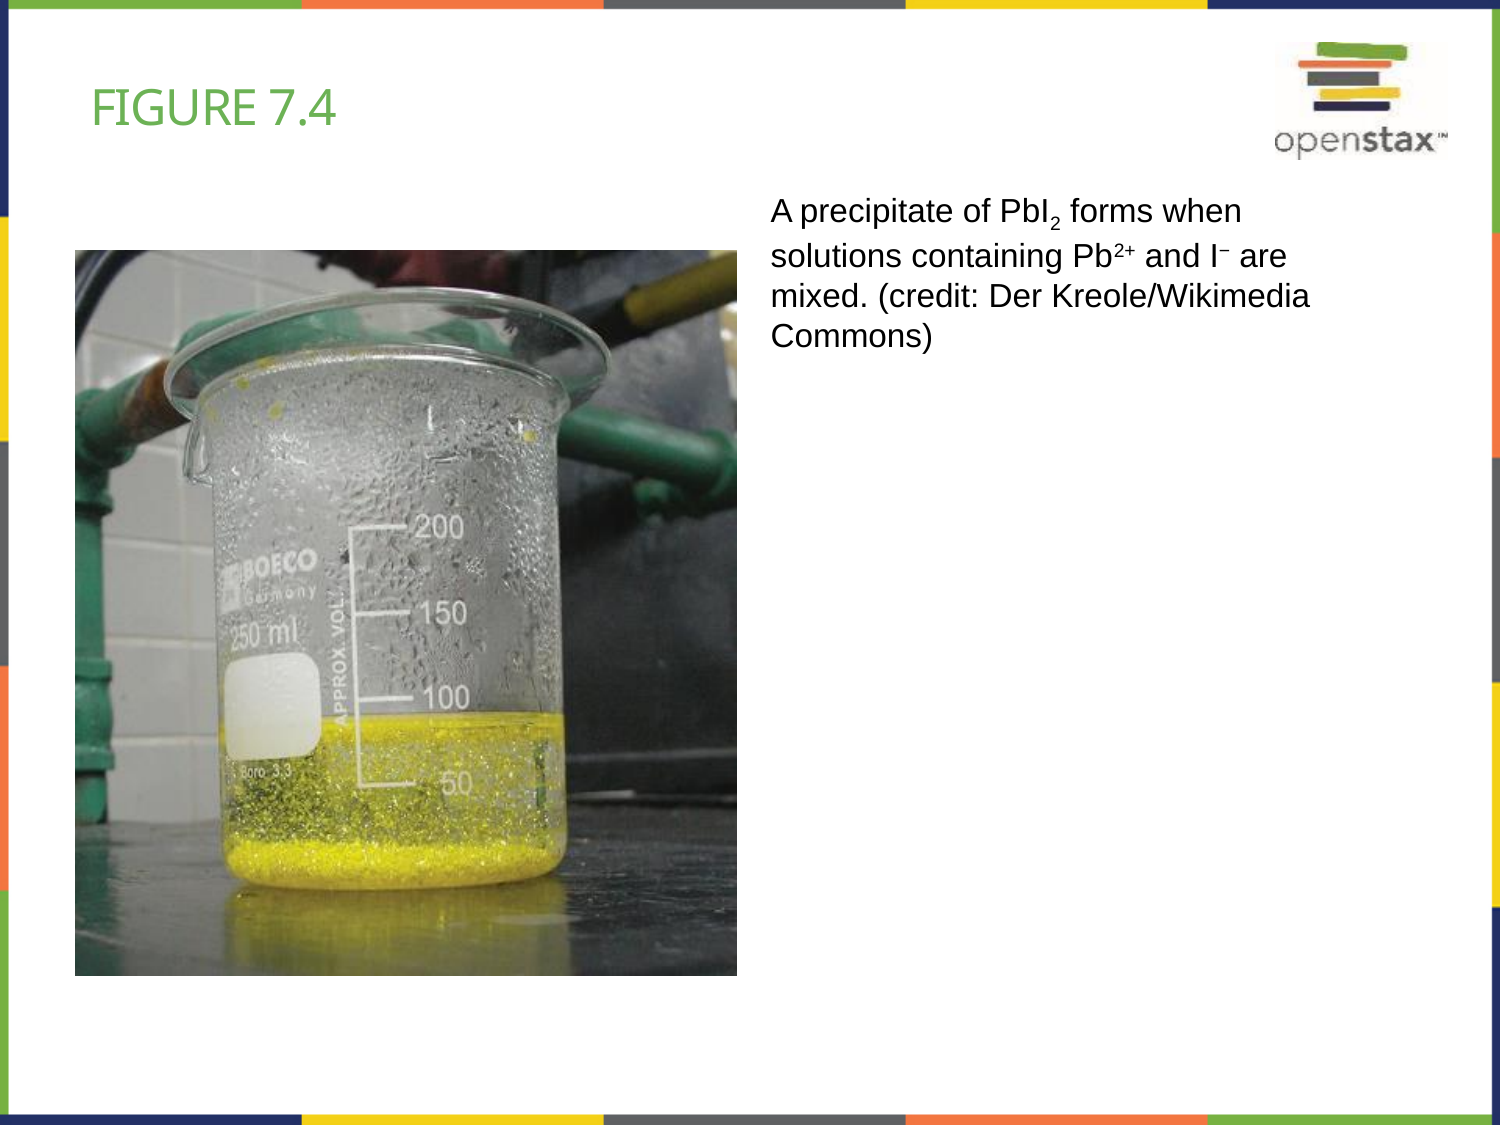

# Figure 7.4
A precipitate of PbI2 forms when solutions containing Pb2+ and I− are mixed. (credit: Der Kreole/Wikimedia Commons)